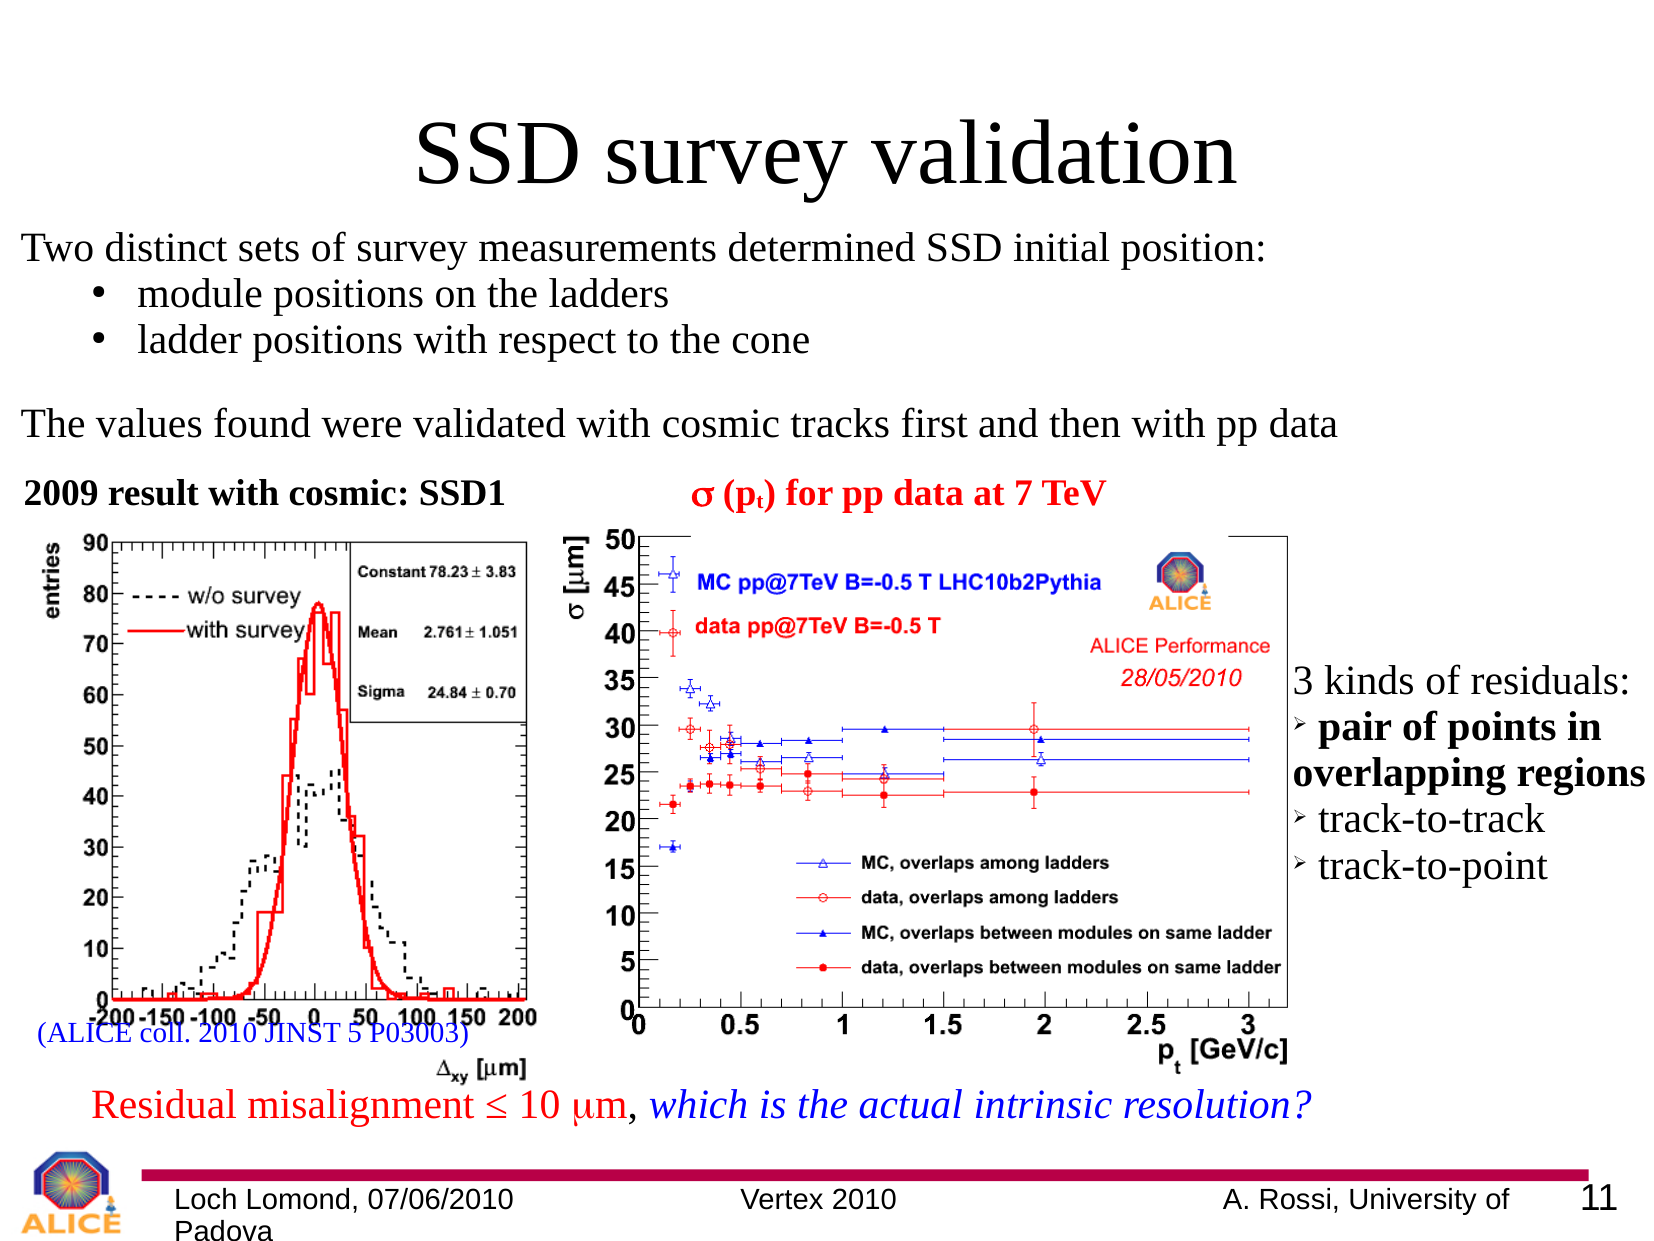

# SSD survey validation
Two distinct sets of survey measurements determined SSD initial position:
 module positions on the ladders
 ladder positions with respect to the cone
The values found were validated with cosmic tracks first and then with pp data
2009 result with cosmic: SSD1
s (pt) for pp data at 7 TeV
 (ALICE coll. 2010 JINST 5 P03003)
3 kinds of residuals:
 pair of points in overlapping regions
 track-to-track
 track-to-point
Residual misalignment ≤ 10 mm, which is the actual intrinsic resolution?
Loch Lomond, 07/06/2010 		 Vertex 2010 		 A. Rossi, University of Padova
11